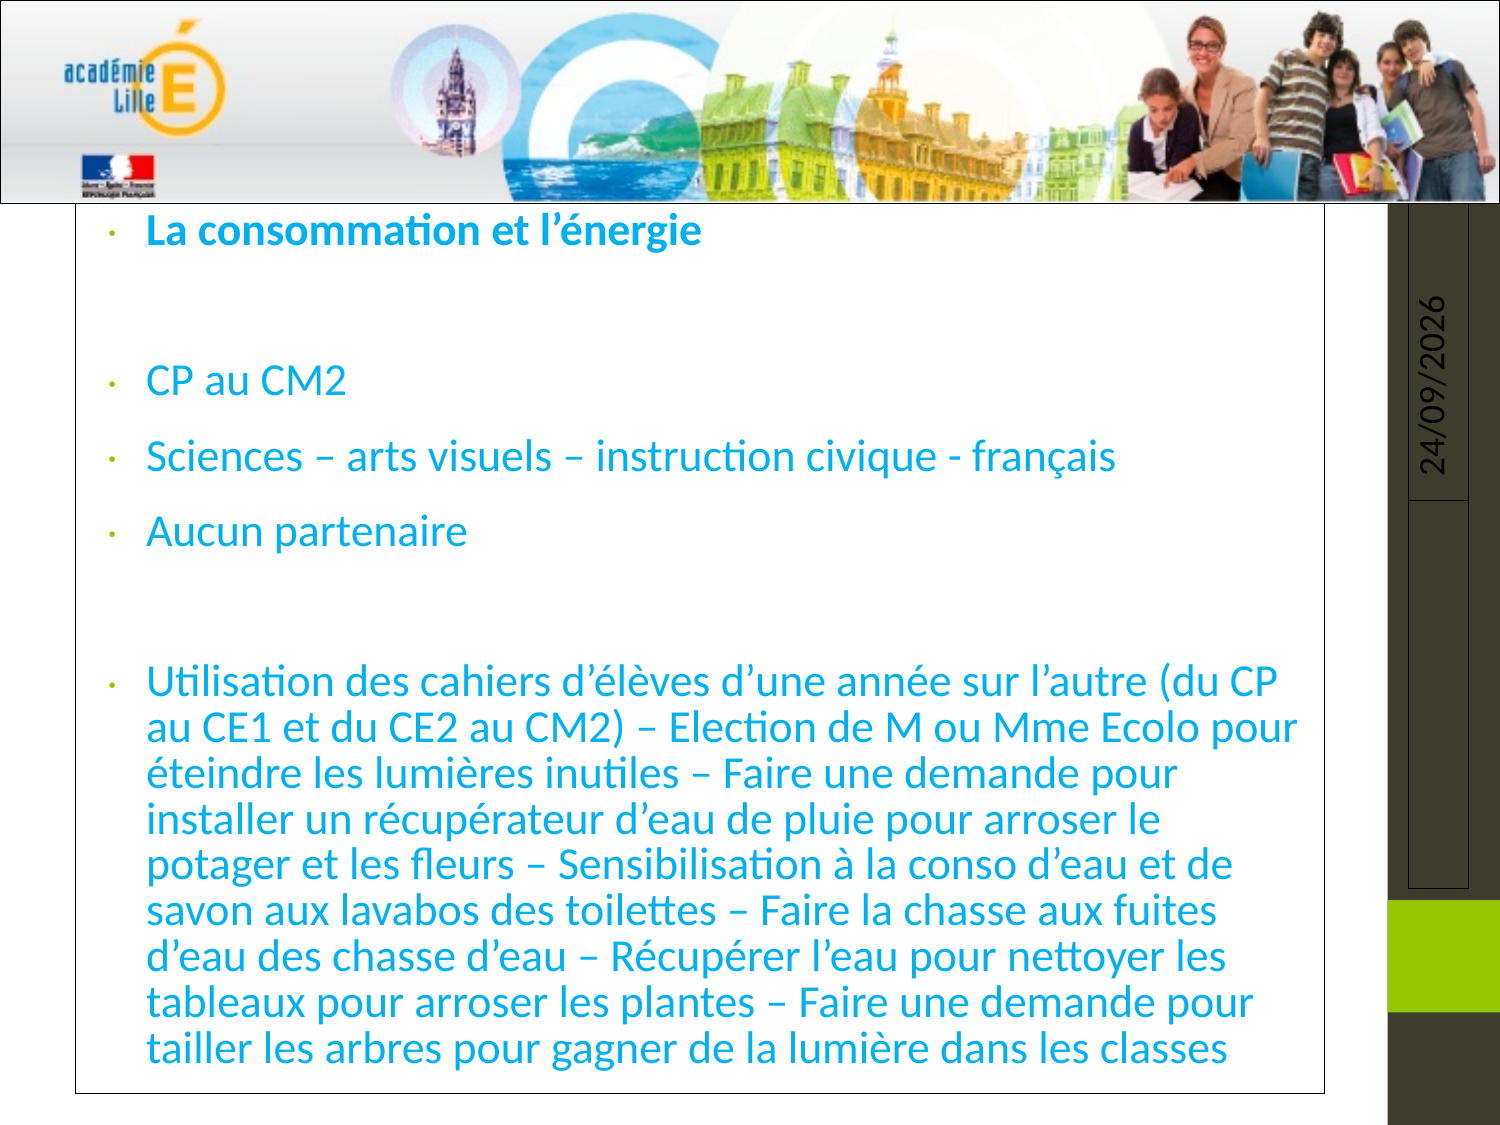

# La consommation et l’énergie
CP au CM2
Sciences – arts visuels – instruction civique - français
Aucun partenaire
Utilisation des cahiers d’élèves d’une année sur l’autre (du CP au CE1 et du CE2 au CM2) – Election de M ou Mme Ecolo pour éteindre les lumières inutiles – Faire une demande pour installer un récupérateur d’eau de pluie pour arroser le potager et les fleurs – Sensibilisation à la conso d’eau et de savon aux lavabos des toilettes – Faire la chasse aux fuites d’eau des chasse d’eau – Récupérer l’eau pour nettoyer les tableaux pour arroser les plantes – Faire une demande pour tailler les arbres pour gagner de la lumière dans les classes